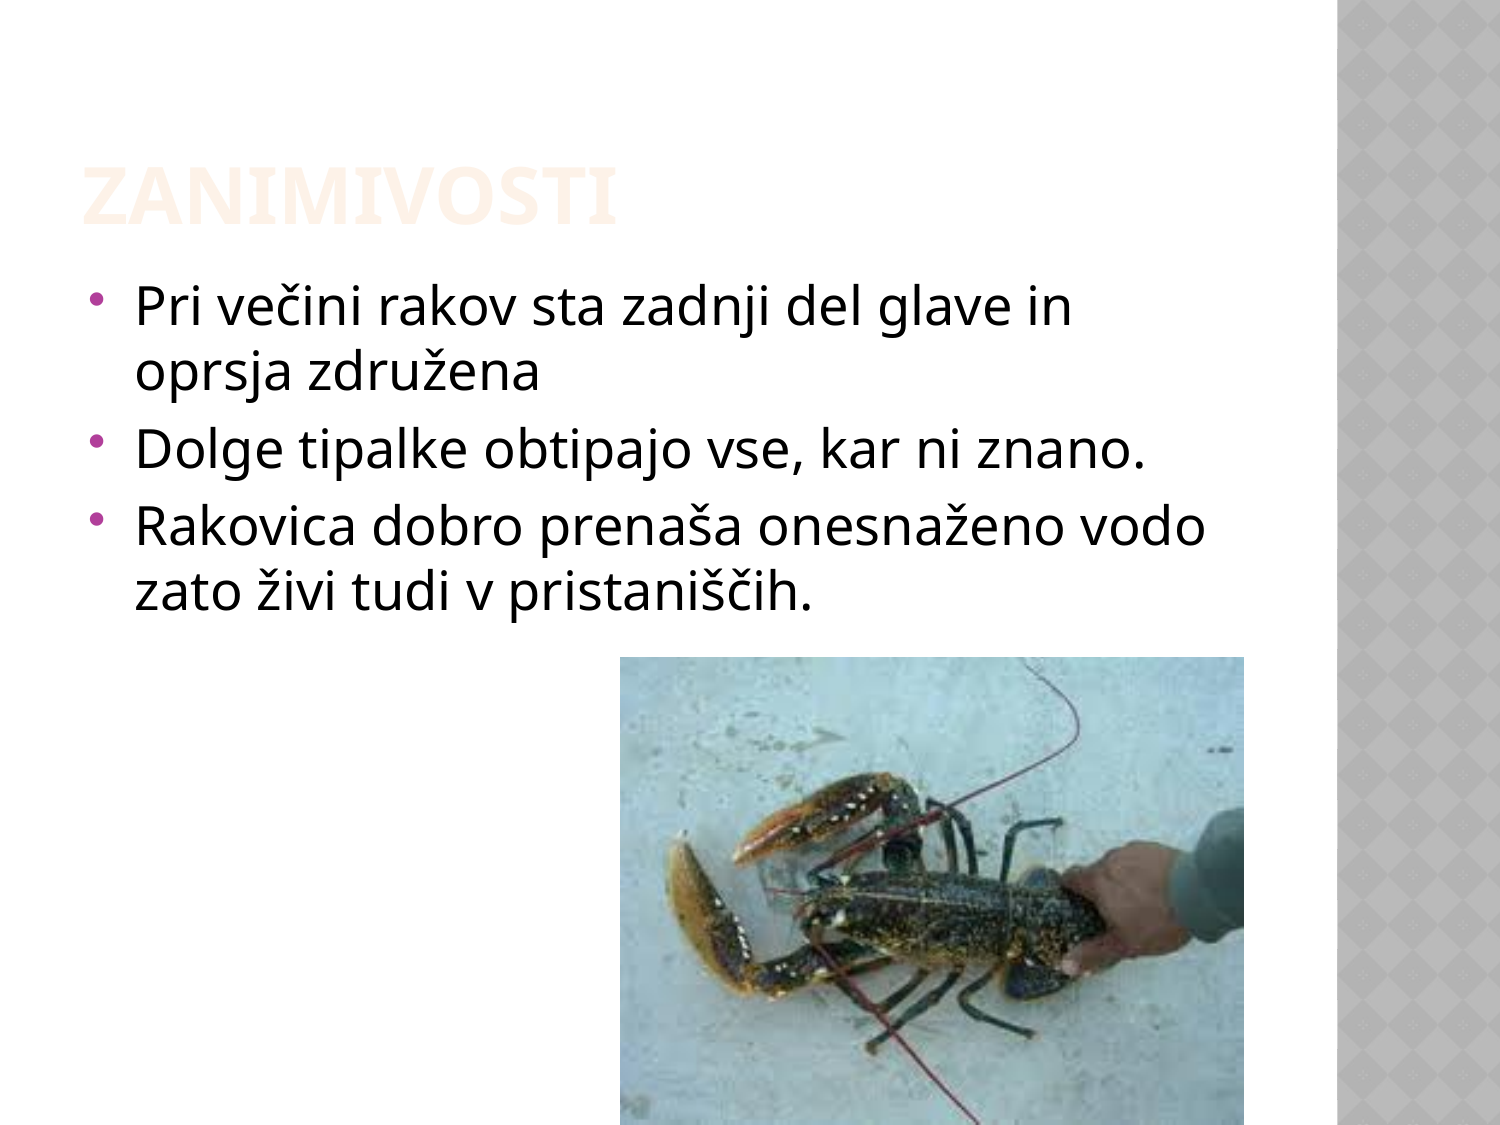

# ZANIMIVOSTI
Pri večini rakov sta zadnji del glave in oprsja združena
Dolge tipalke obtipajo vse, kar ni znano.
Rakovica dobro prenaša onesnaženo vodo zato živi tudi v pristaniščih.